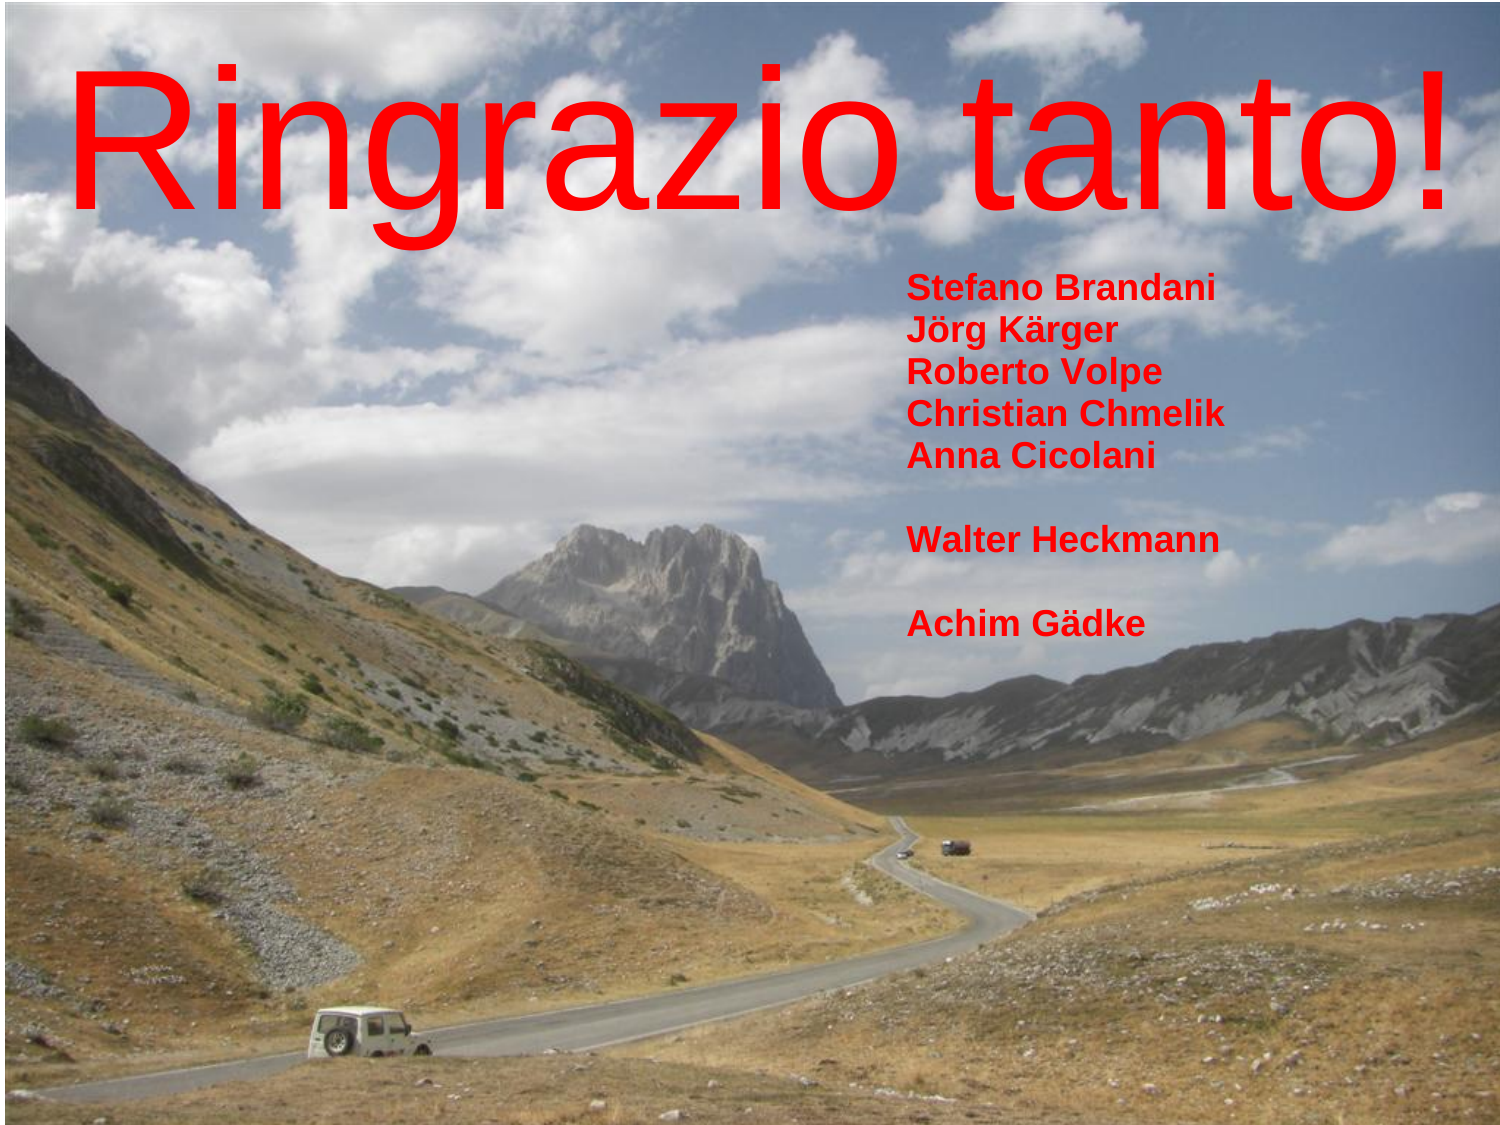

Ringrazio tanto!
Stefano Brandani
Jörg Kärger
Roberto Volpe
Christian Chmelik
Anna Cicolani
Walter Heckmann
Achim Gädke